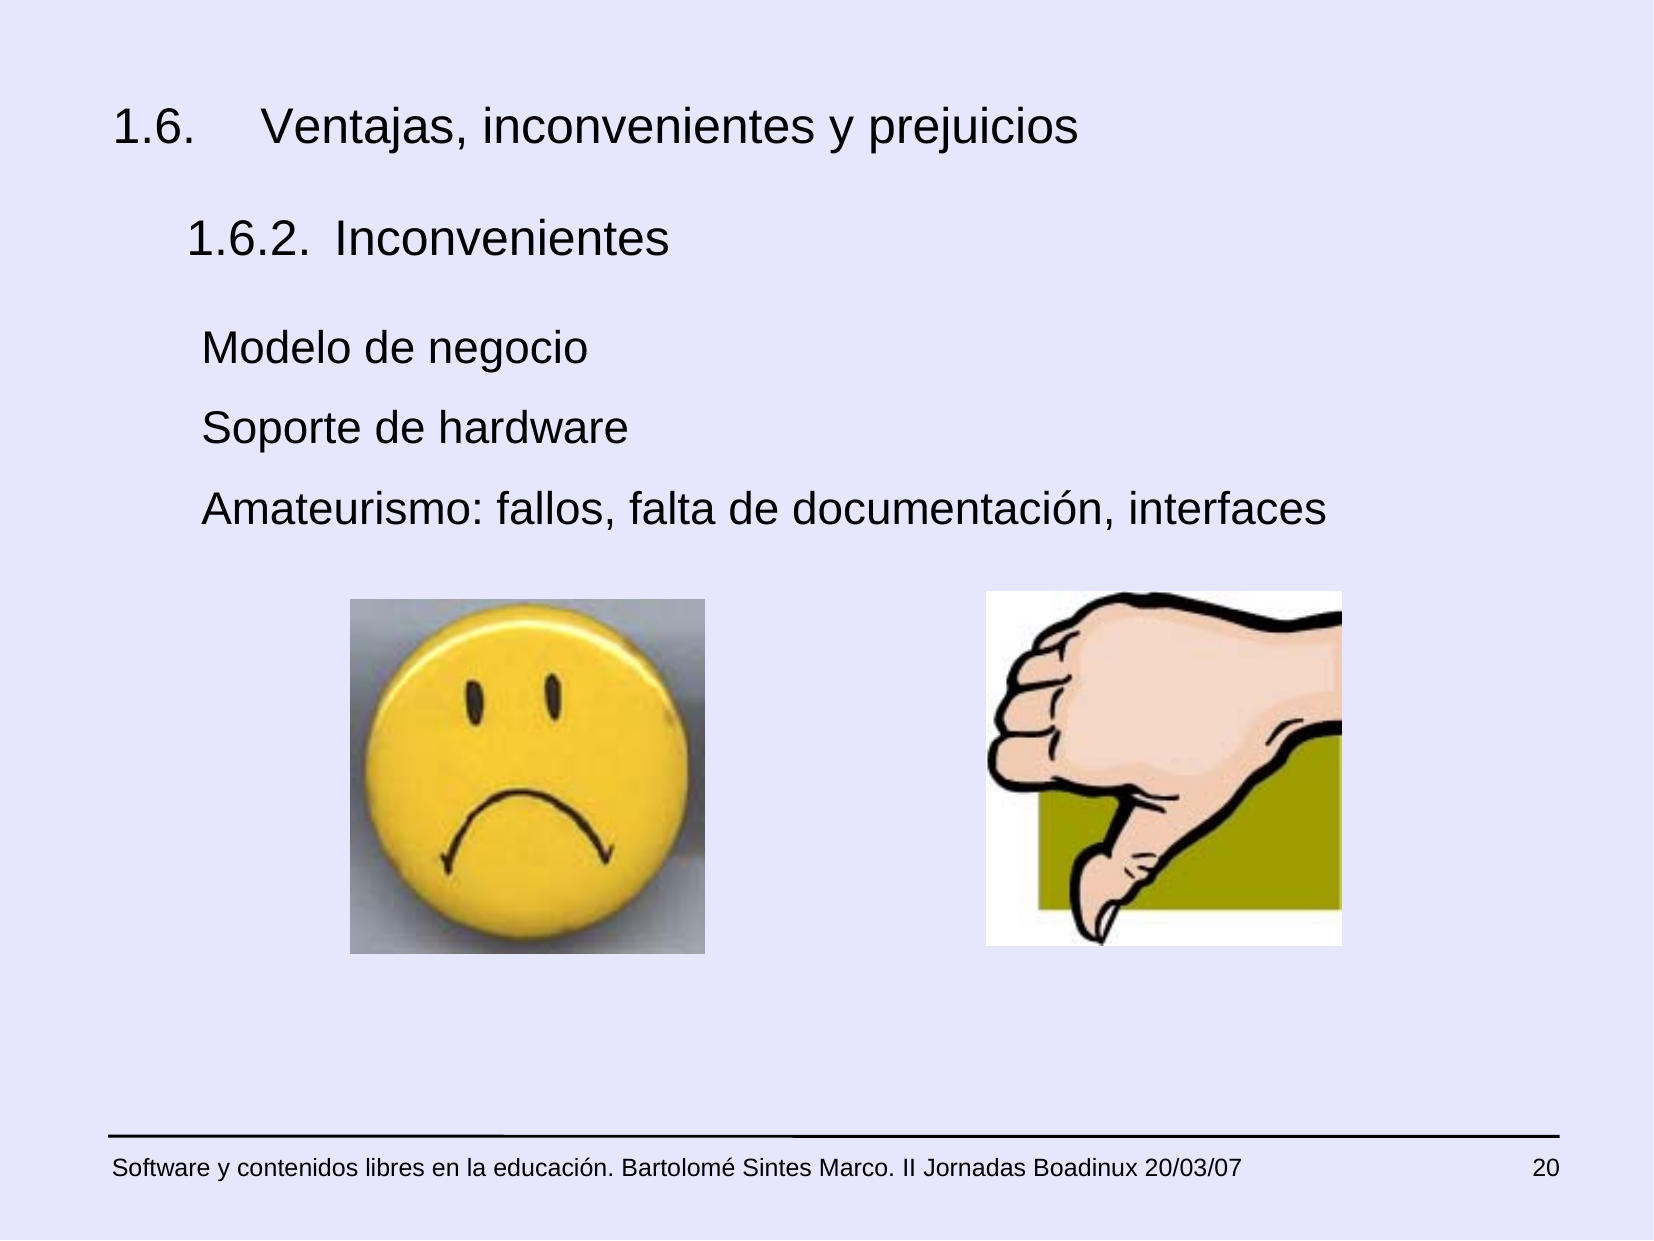

1.6.	Ventajas, inconvenientes y prejuicios
	1.6.2.	Inconvenientes
Modelo de negocio
Soporte de hardware
Amateurismo: fallos, falta de documentación, interfaces